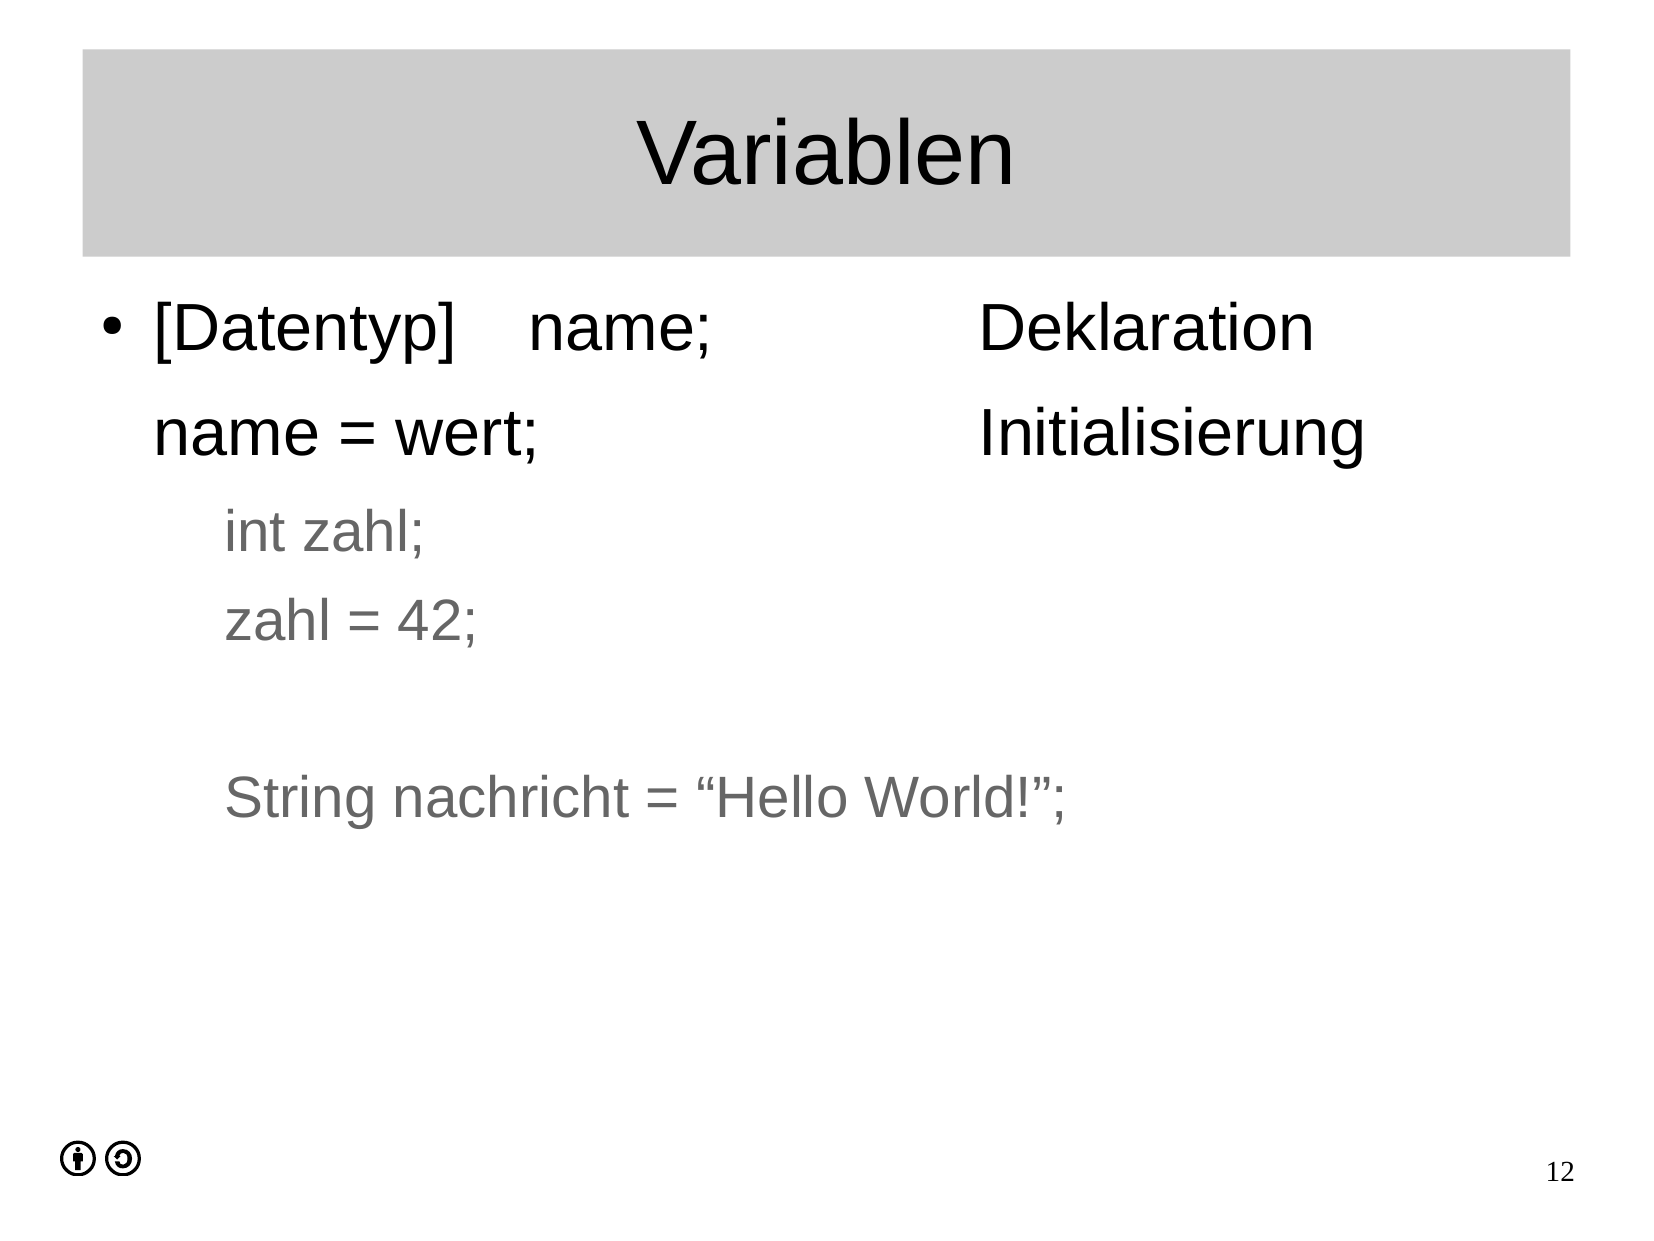

# Variablen
[Datentyp]	name;				Deklaration
name = wert;						Initialisierung
int zahl;
zahl = 42;
String nachricht = “Hello World!”;
12